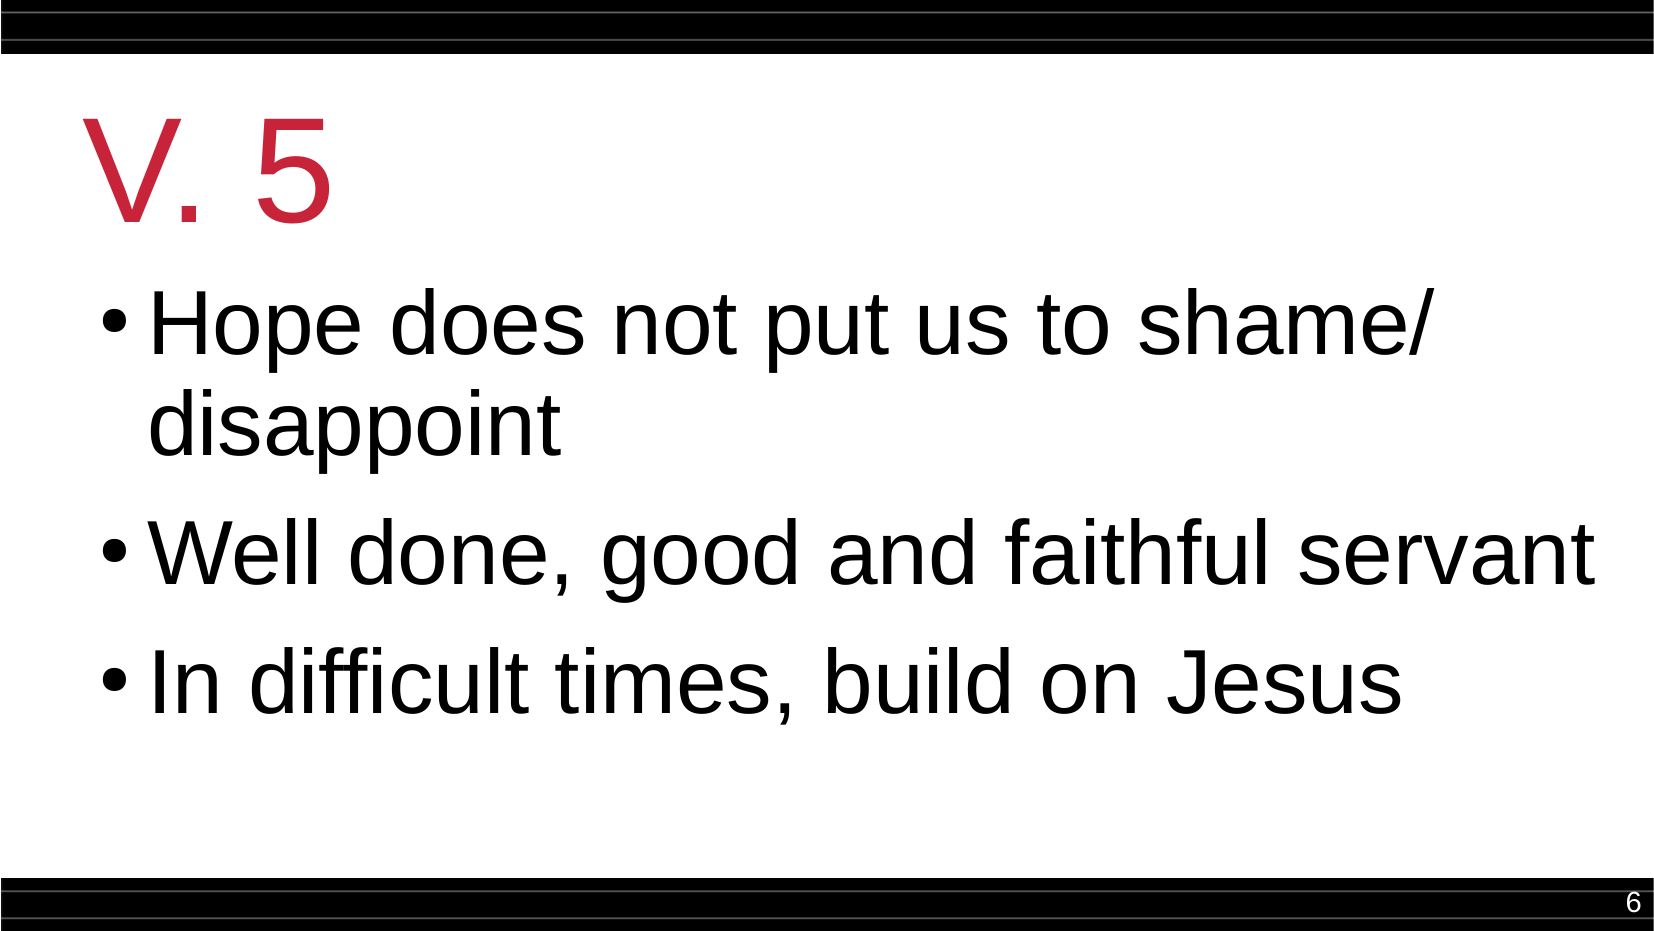

# V. 5
Hope does not put us to shame/ disappoint
Well done, good and faithful servant
In difficult times, build on Jesus